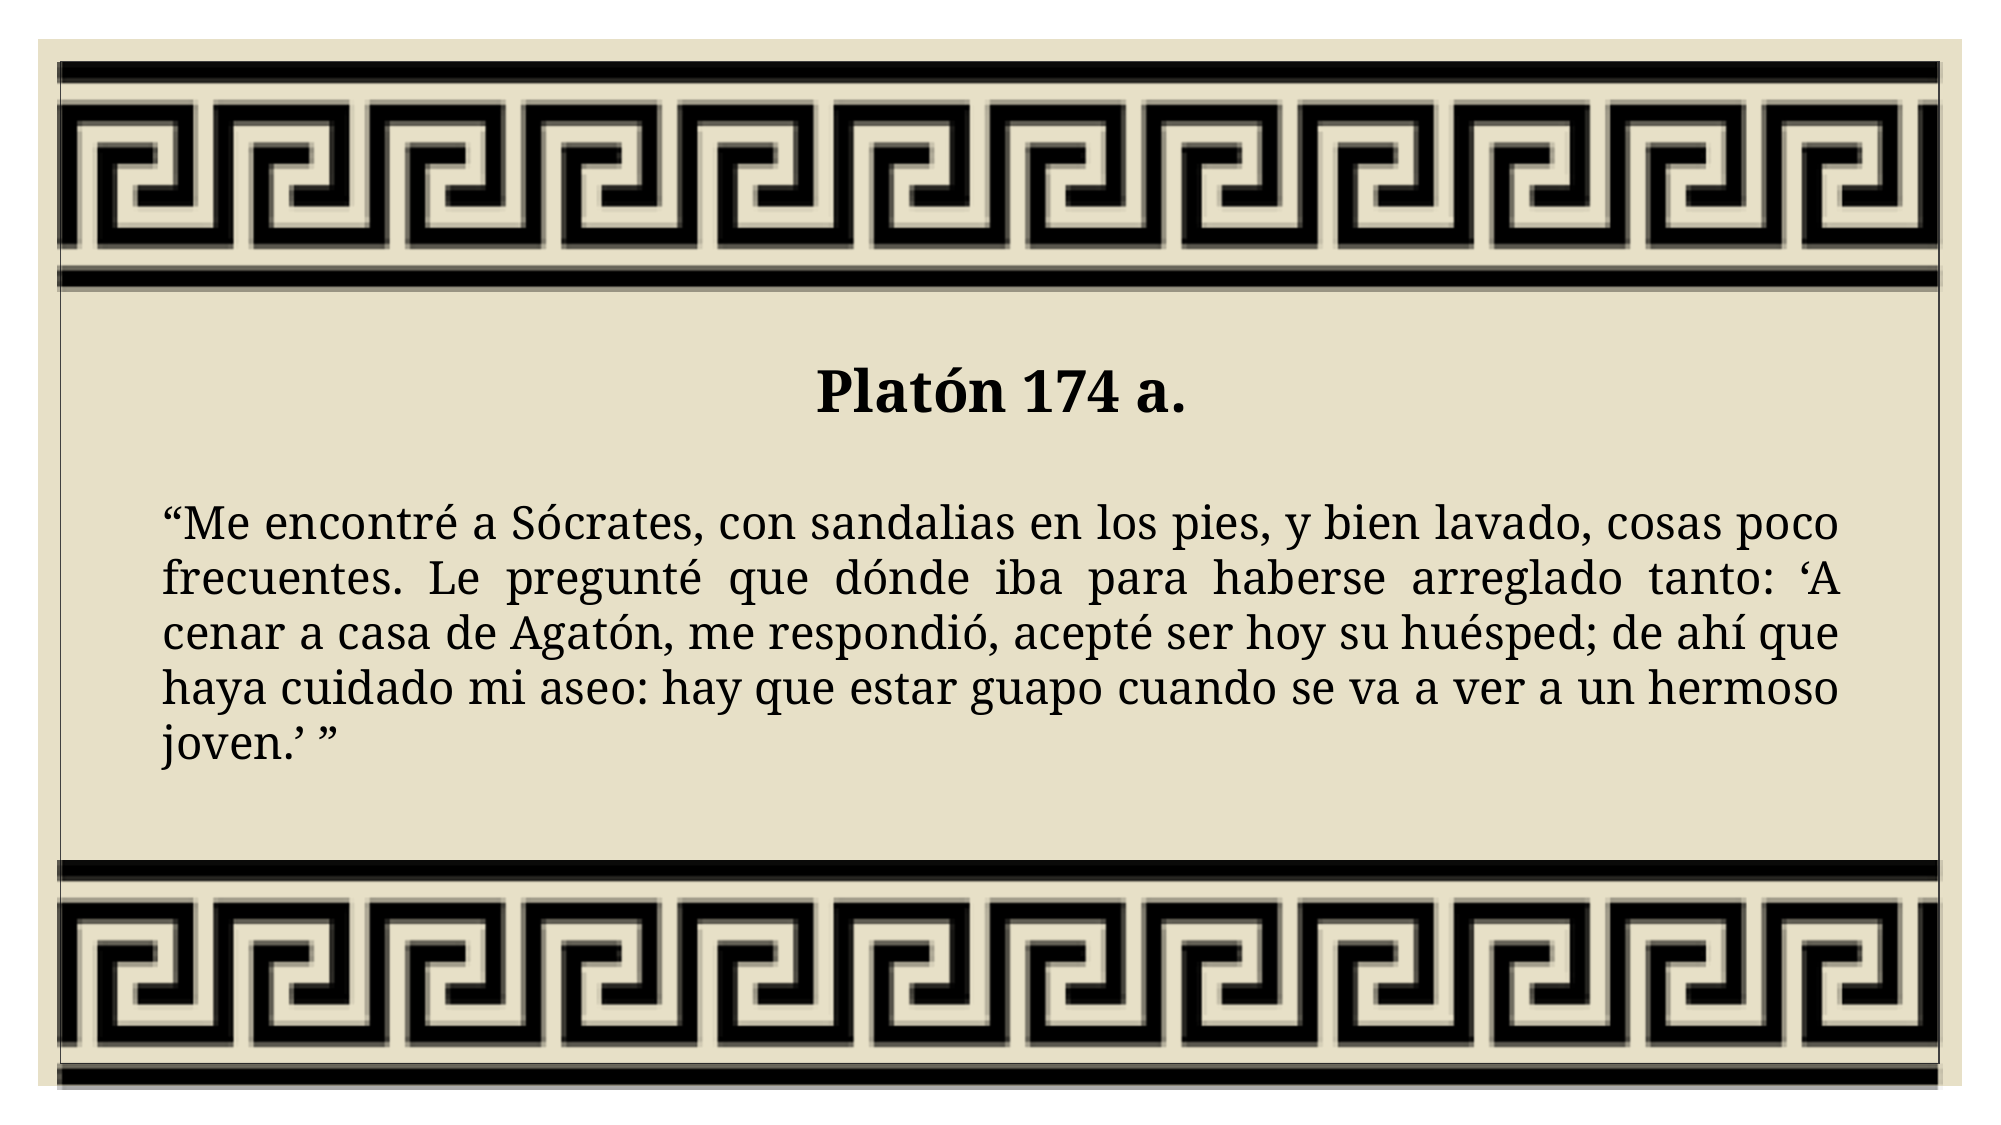

Platón 174 a.
“Me encontré a Sócrates, con sandalias en los pies, y bien lavado, cosas poco frecuentes. Le pregunté que dónde iba para haberse arreglado tanto: ‘A cenar a casa de Agatón, me respondió, acepté ser hoy su huésped; de ahí que haya cuidado mi aseo: hay que estar guapo cuando se va a ver a un hermoso joven.’ ”